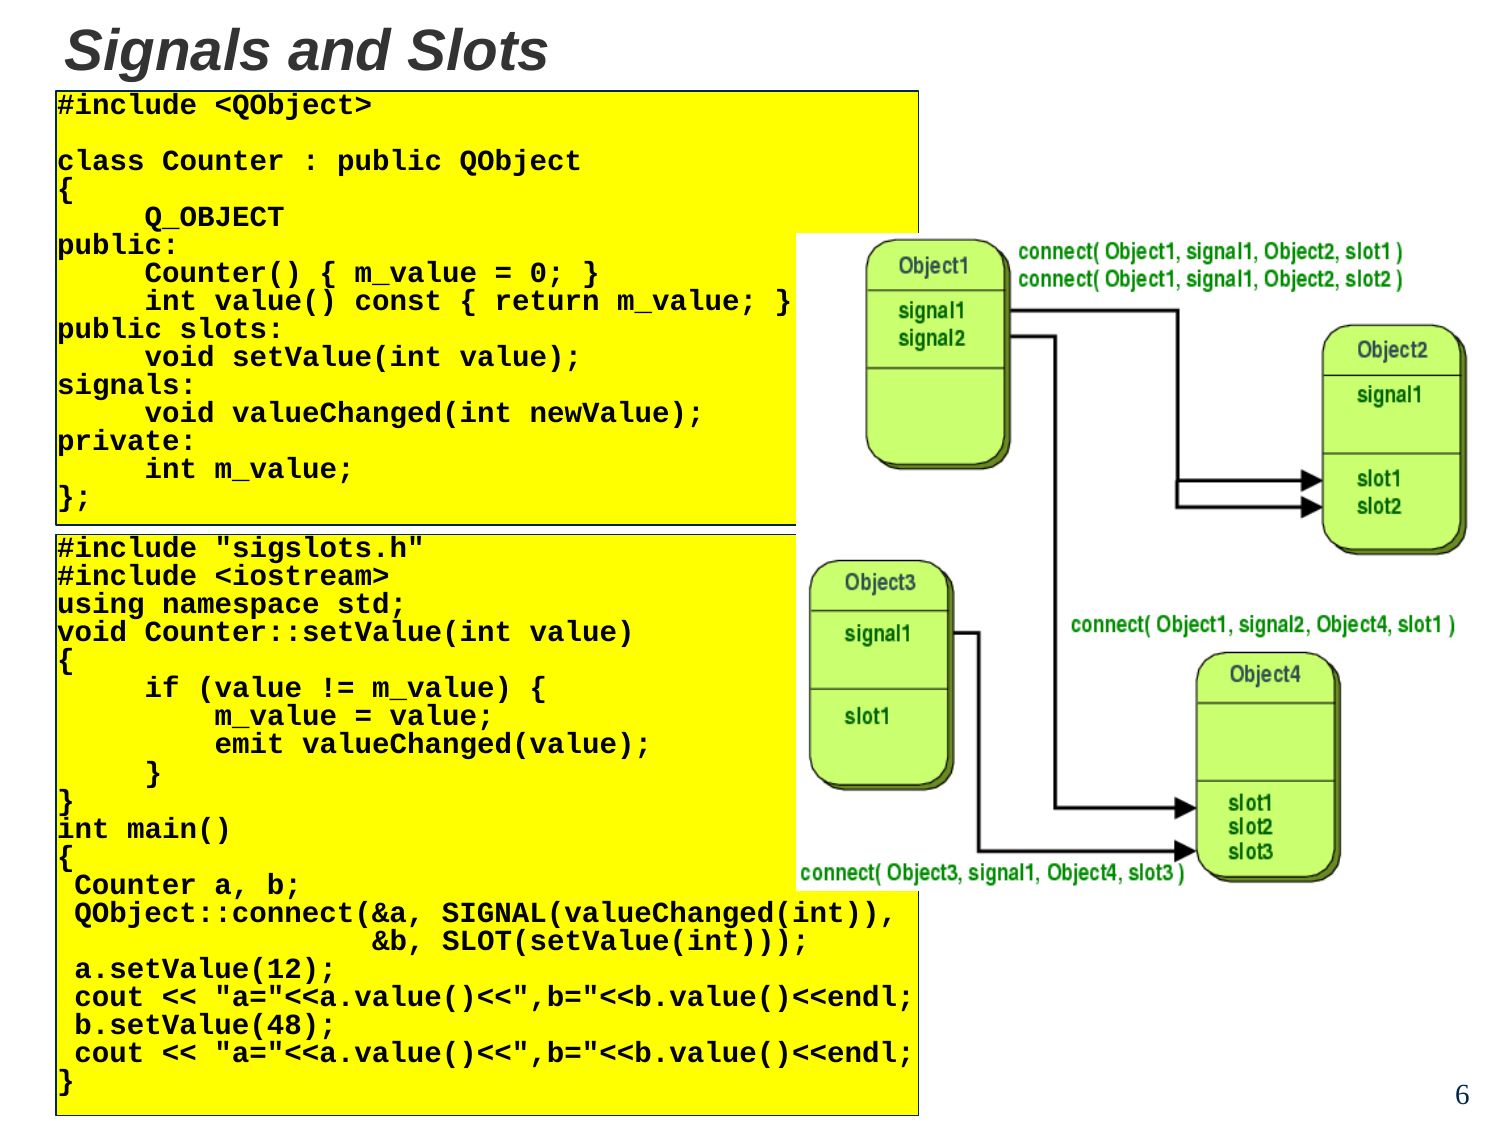

# Signals and Slots
#include <QObject>
class Counter : public QObject
{
 Q_OBJECT
public:
 Counter() { m_value = 0; }
 int value() const { return m_value; }
public slots:
 void setValue(int value);
signals:
 void valueChanged(int newValue);
private:
 int m_value;
};
#include "sigslots.h"
#include <iostream>
using namespace std;
void Counter::setValue(int value)
{
 if (value != m_value) {
 m_value = value;
 emit valueChanged(value);
 }
}
int main()
{
 Counter a, b;
 QObject::connect(&a, SIGNAL(valueChanged(int)),
 &b, SLOT(setValue(int)));
 a.setValue(12);
 cout << "a="<<a.value()<<",b="<<b.value()<<endl;
 b.setValue(48);
 cout << "a="<<a.value()<<",b="<<b.value()<<endl;
}